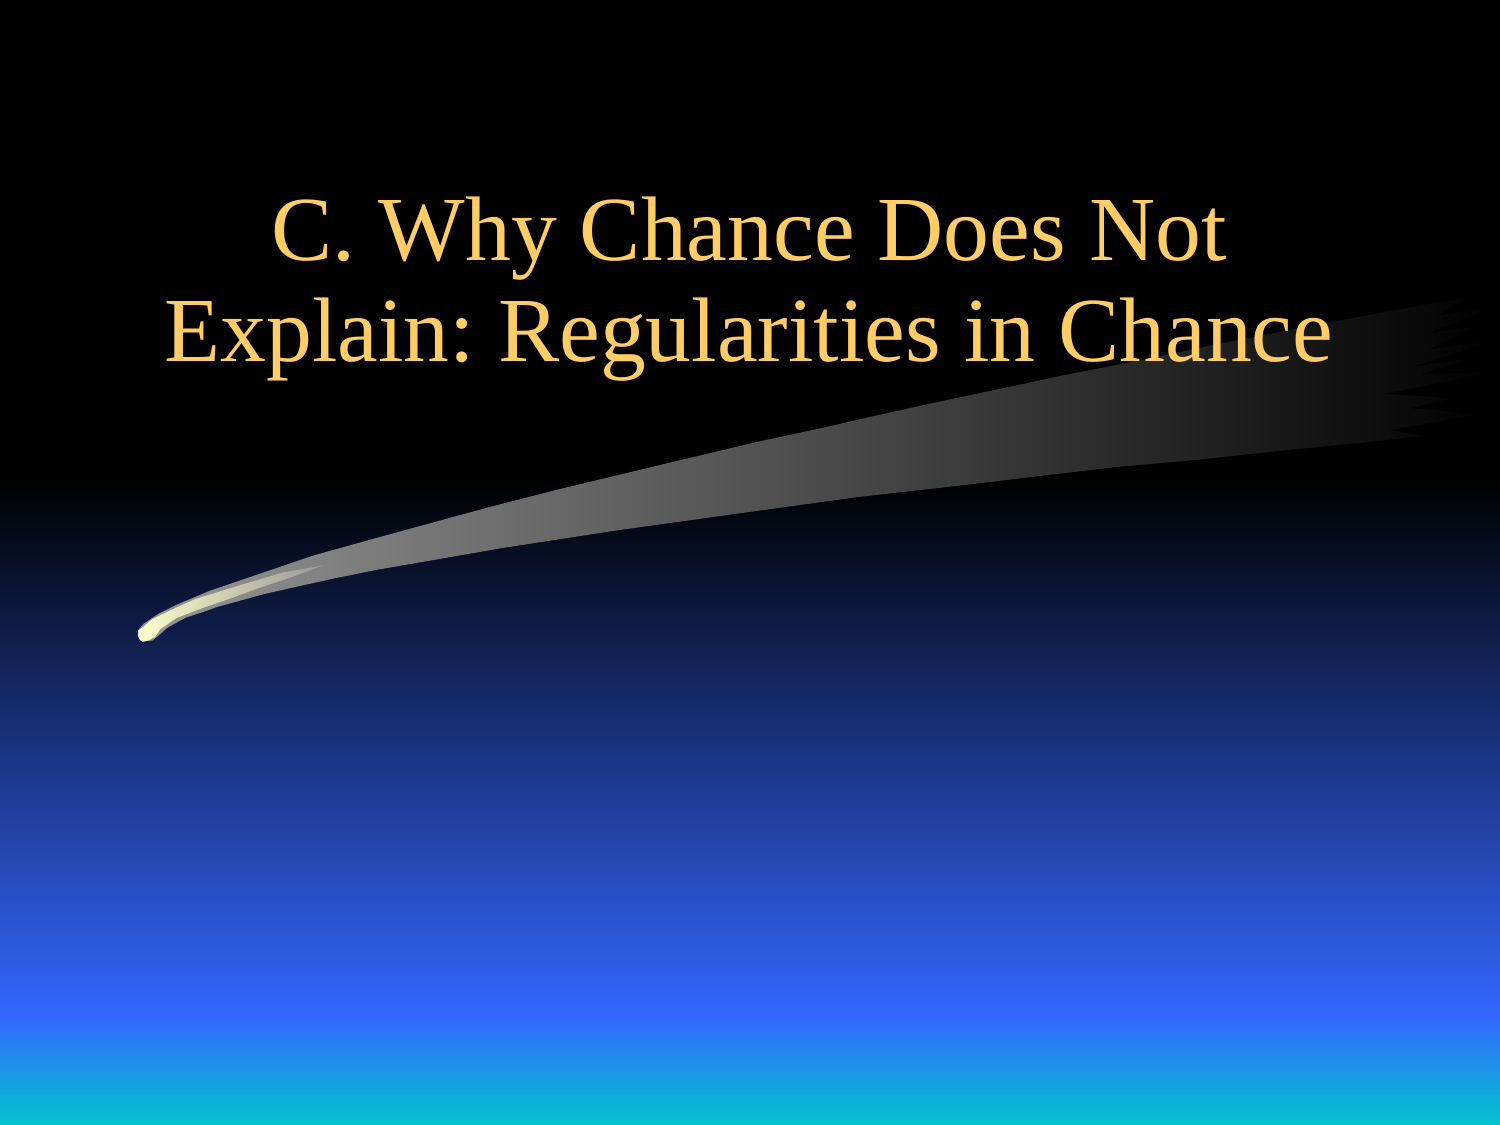

# C. Why Chance Does Not Explain: Regularities in Chance